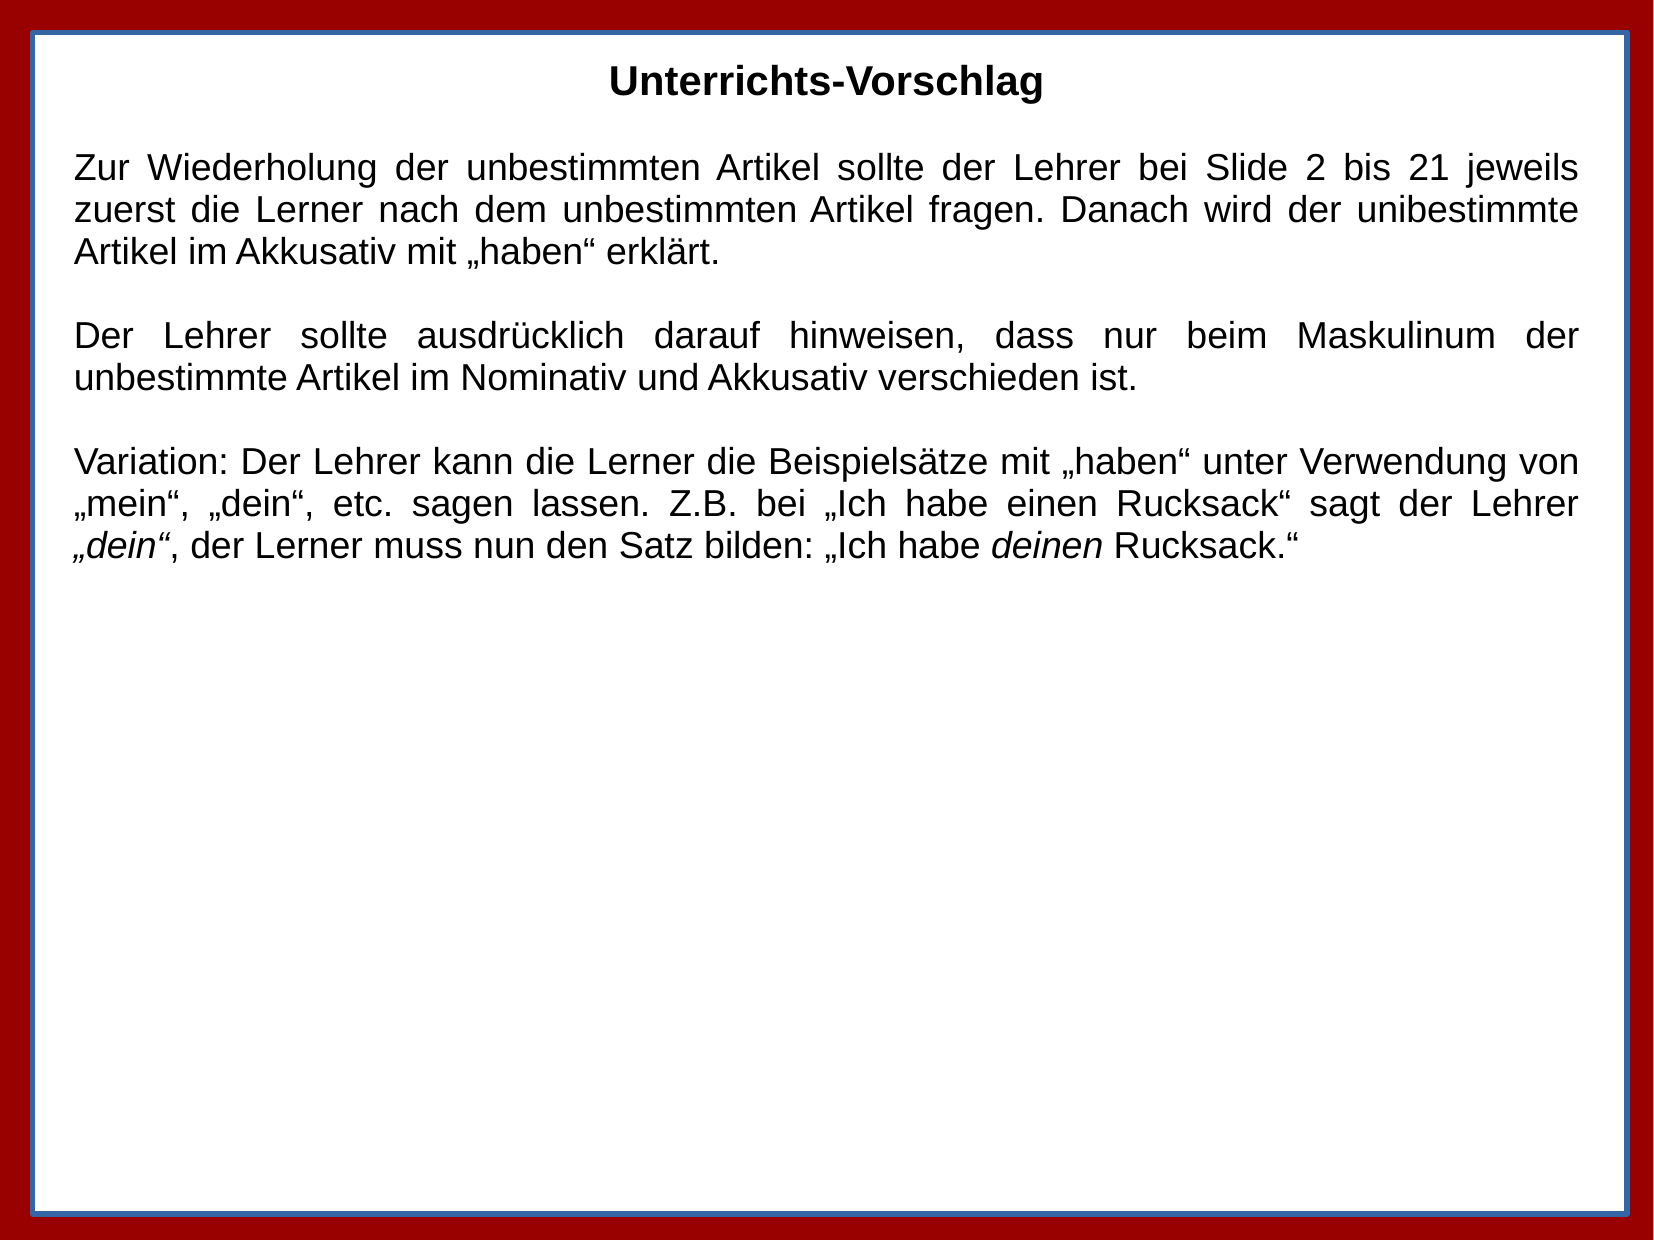

Unterrichts-Vorschlag
Zur Wiederholung der unbestimmten Artikel sollte der Lehrer bei Slide 2 bis 21 jeweils zuerst die Lerner nach dem unbestimmten Artikel fragen. Danach wird der unibestimmte Artikel im Akkusativ mit „haben“ erklärt.
Der Lehrer sollte ausdrücklich darauf hinweisen, dass nur beim Maskulinum der unbestimmte Artikel im Nominativ und Akkusativ verschieden ist.
Variation: Der Lehrer kann die Lerner die Beispielsätze mit „haben“ unter Verwendung von „mein“, „dein“, etc. sagen lassen. Z.B. bei „Ich habe einen Rucksack“ sagt der Lehrer „dein“, der Lerner muss nun den Satz bilden: „Ich habe deinen Rucksack.“